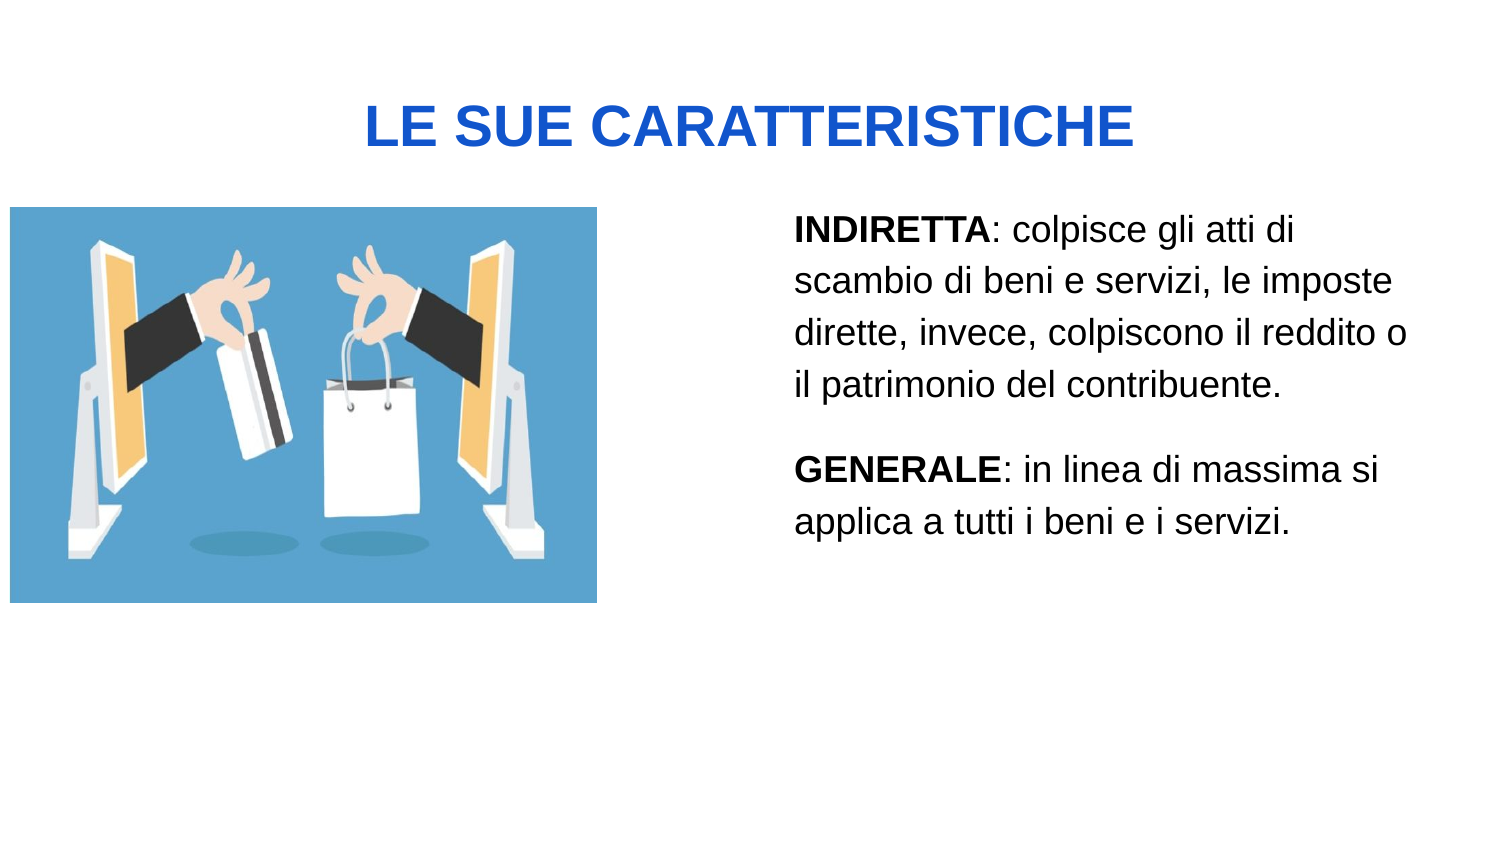

# LE SUE CARATTERISTICHE
INDIRETTA: colpisce gli atti di scambio di beni e servizi, le imposte dirette, invece, colpiscono il reddito o il patrimonio del contribuente.
GENERALE: in linea di massima si applica a tutti i beni e i servizi.